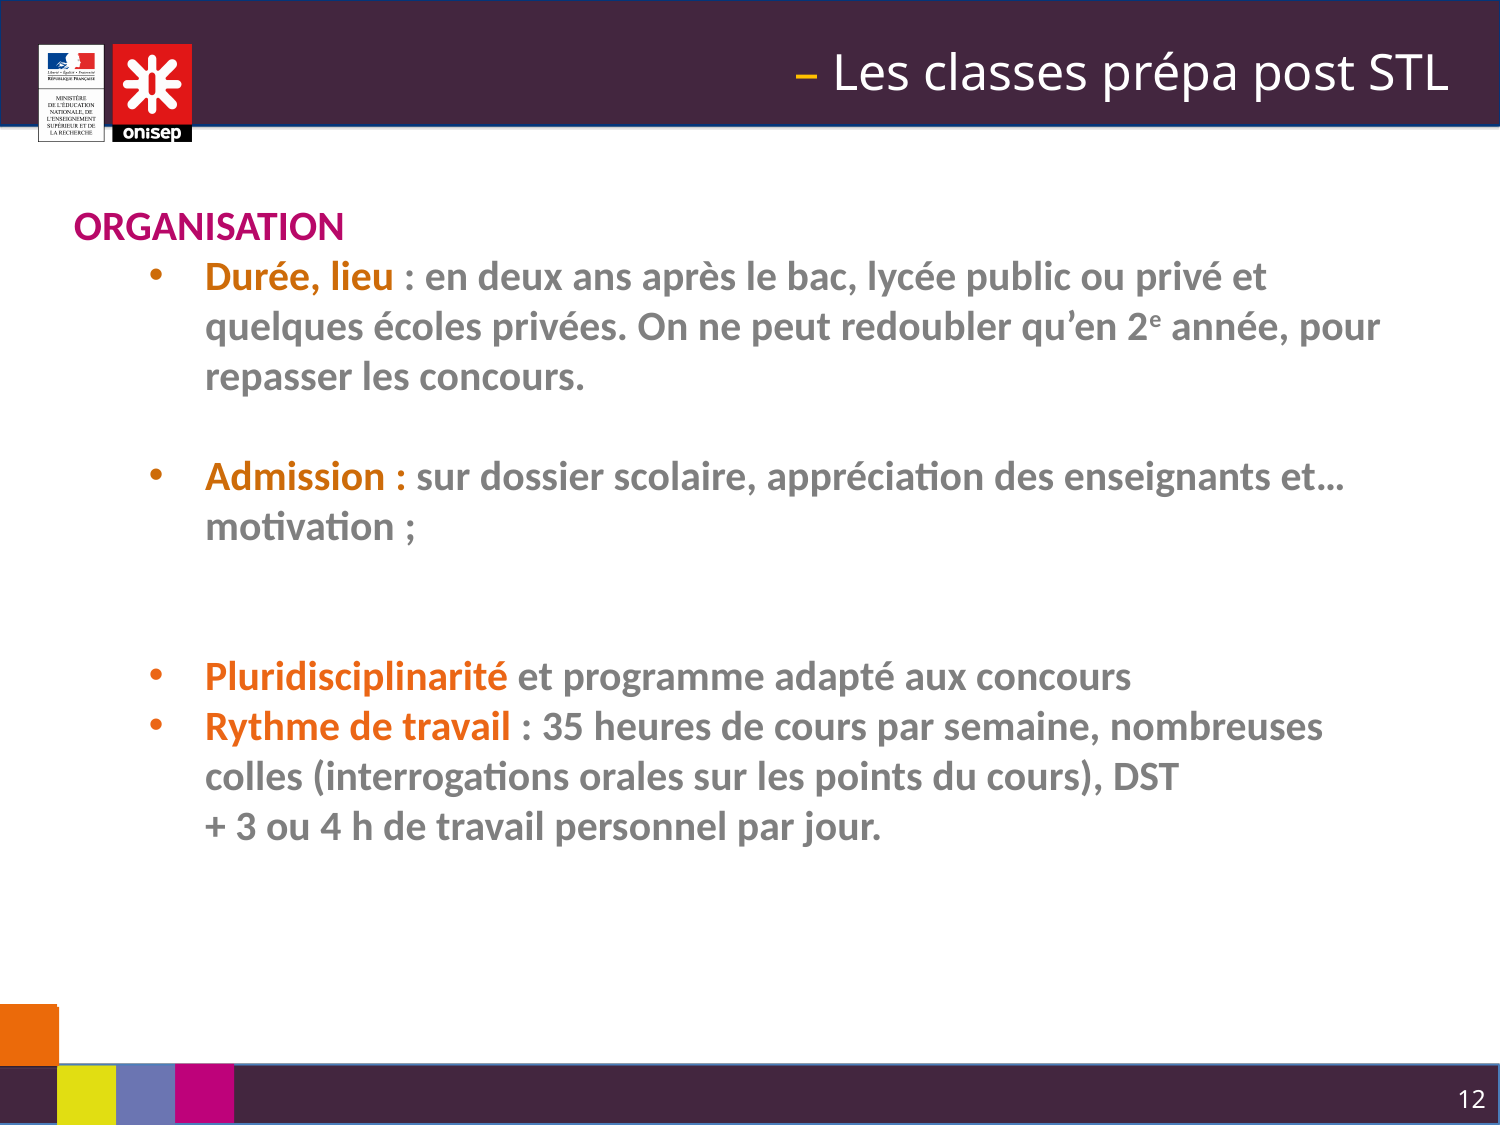

– Les classes prépa post STL
ORGANISATION
Durée, lieu : en deux ans après le bac, lycée public ou privé et quelques écoles privées. On ne peut redoubler qu’en 2e année, pour repasser les concours.
Admission : sur dossier scolaire, appréciation des enseignants et… motivation ;
Pluridisciplinarité et programme adapté aux concours
Rythme de travail : 35 heures de cours par semaine, nombreuses colles (interrogations orales sur les points du cours), DST
+ 3 ou 4 h de travail personnel par jour.